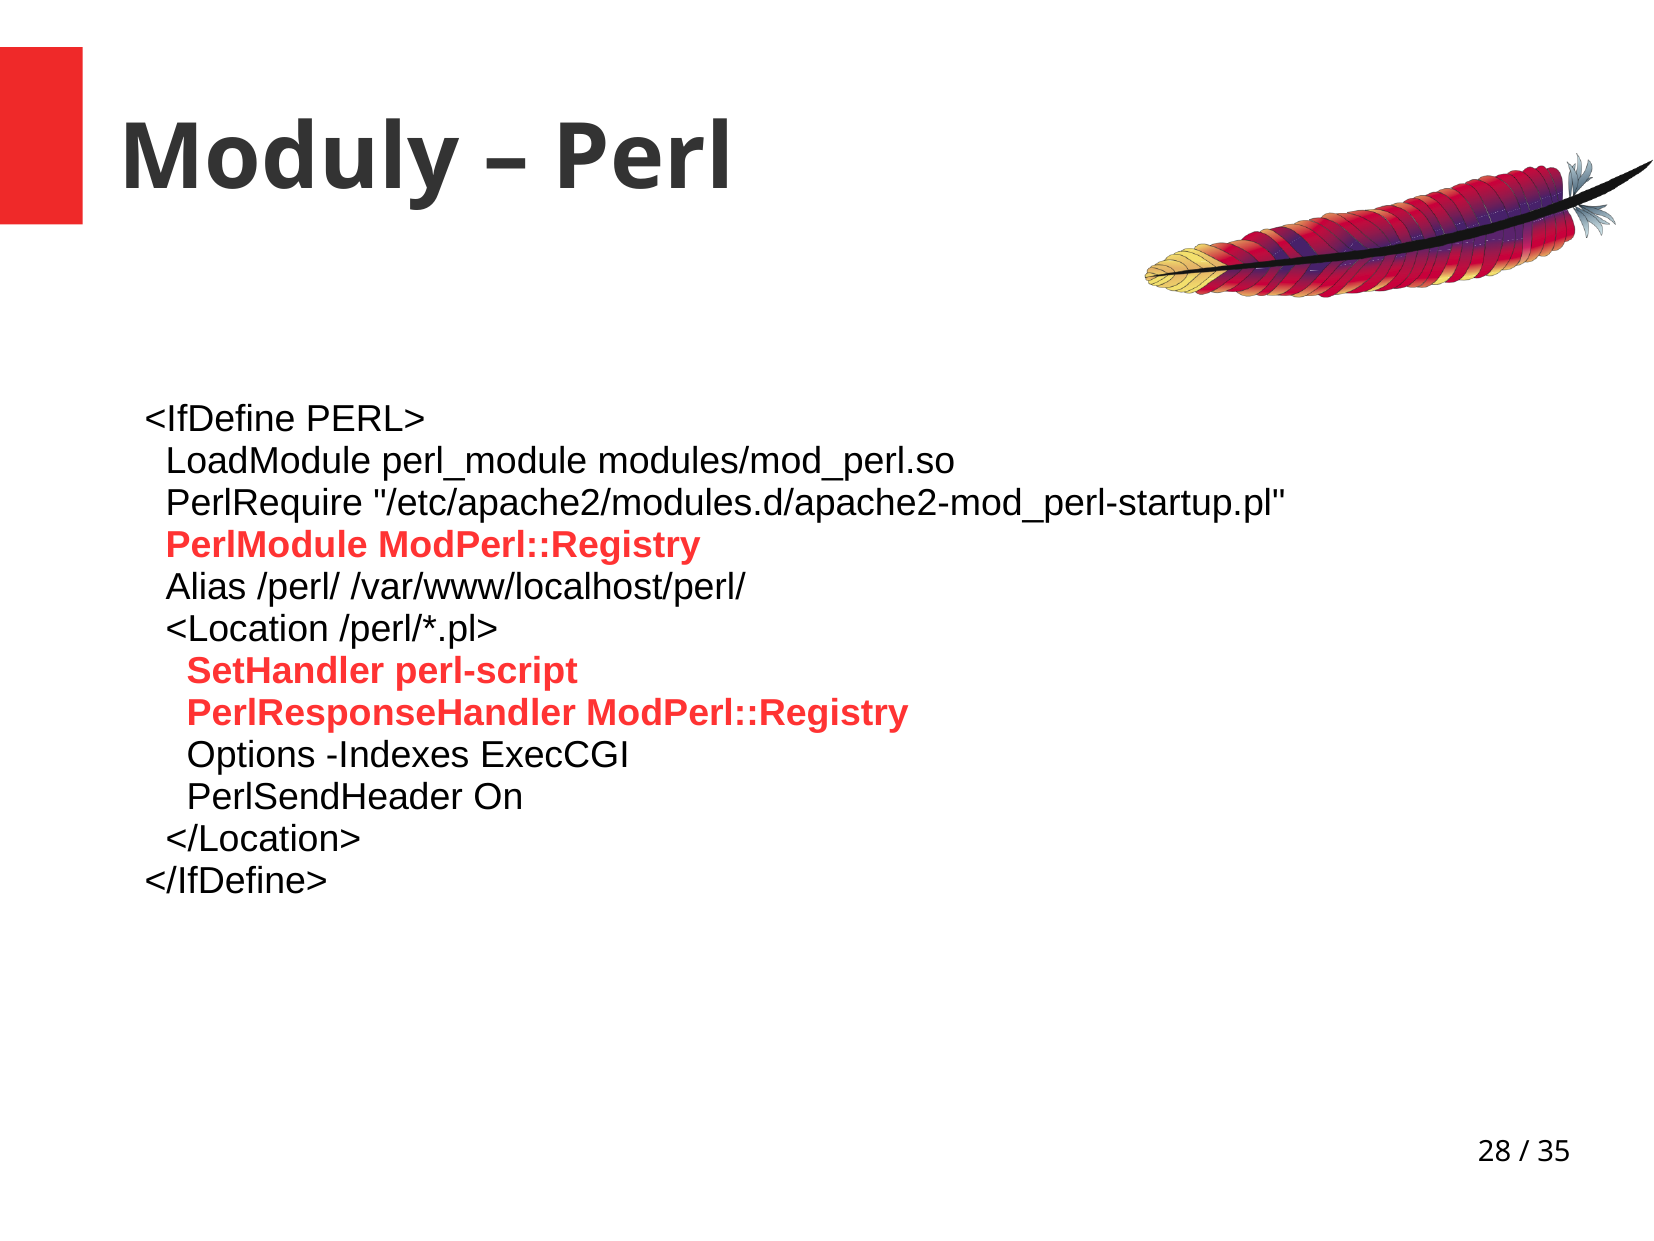

# Moduly – Perl
<IfDefine PERL>
 LoadModule perl_module modules/mod_perl.so
 PerlRequire "/etc/apache2/modules.d/apache2-mod_perl-startup.pl"
 PerlModule ModPerl::Registry
 Alias /perl/ /var/www/localhost/perl/
 <Location /perl/*.pl>
 SetHandler perl-script
 PerlResponseHandler ModPerl::Registry
 Options -Indexes ExecCGI
 PerlSendHeader On
 </Location>
</IfDefine>
28